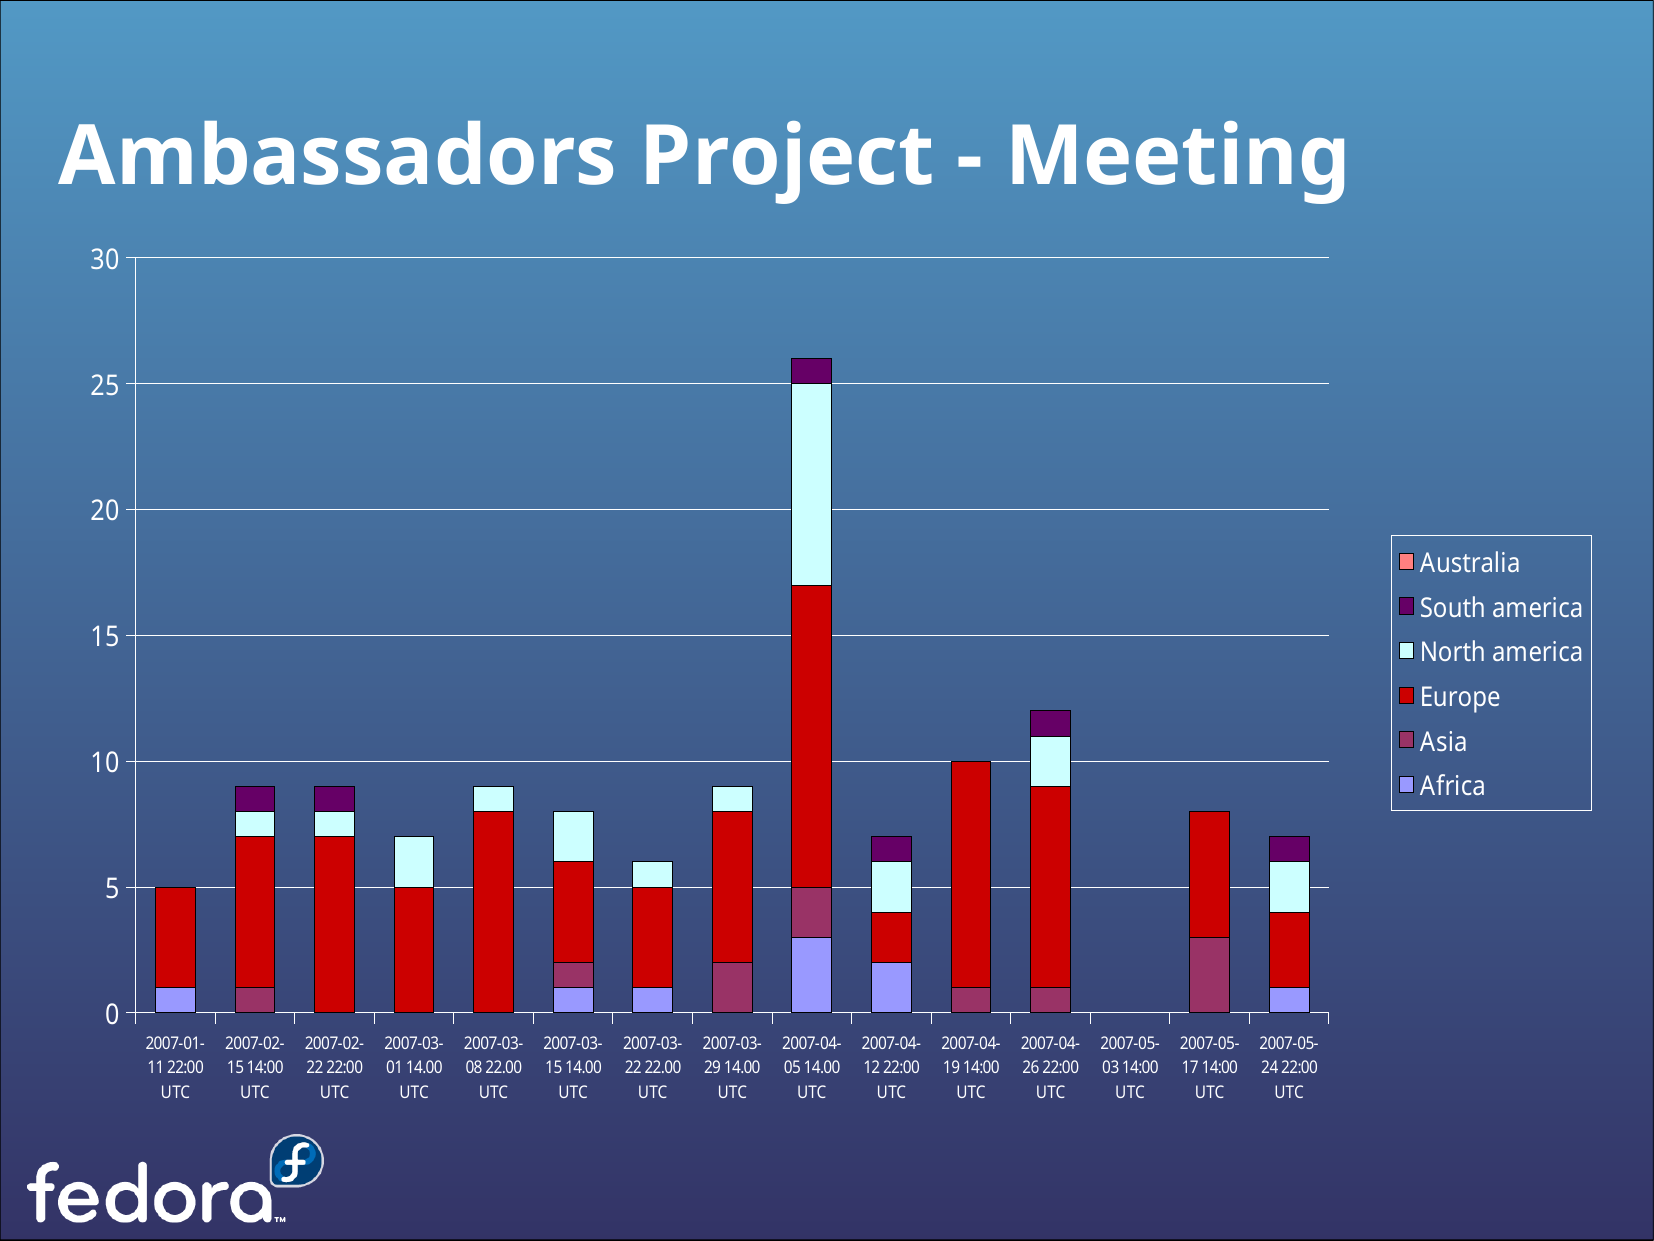

# Ambassadors Project - Meeting
### Chart
| Category | Africa | Asia | Europe | North america | South america | Australia |
|---|---|---|---|---|---|---|
| 2007-01-11 22:00 UTC | 1.0 | None | 4.0 | None | None | None |
| 2007-02-15 14:00 UTC | None | 1.0 | 6.0 | 1.0 | 1.0 | None |
| 2007-02-22 22:00 UTC | None | None | 7.0 | 1.0 | 1.0 | None |
| 2007-03-01 14.00 UTC | None | None | 5.0 | 2.0 | None | None |
| 2007-03-08 22.00 UTC | None | None | 8.0 | 1.0 | None | None |
| 2007-03-15 14.00 UTC | 1.0 | 1.0 | 4.0 | 2.0 | None | None |
| 2007-03-22 22.00 UTC | 1.0 | None | 4.0 | 1.0 | None | None |
| 2007-03-29 14.00 UTC | None | 2.0 | 6.0 | 1.0 | None | None |
| 2007-04-05 14.00 UTC | 3.0 | 2.0 | 12.0 | 8.0 | 1.0 | None |
| 2007-04-12 22:00 UTC | 2.0 | None | 2.0 | 2.0 | 1.0 | None |
| 2007-04-19 14:00 UTC | None | 1.0 | 9.0 | None | None | None |
| 2007-04-26 22:00 UTC | None | 1.0 | 8.0 | 2.0 | 1.0 | None |
| 2007-05-03 14:00 UTC | None | None | None | None | None | None |
| 2007-05-17 14:00 UTC | None | 3.0 | 5.0 | None | None | None |
| 2007-05-24 22:00 UTC | 1.0 | None | 3.0 | 2.0 | 1.0 | None |